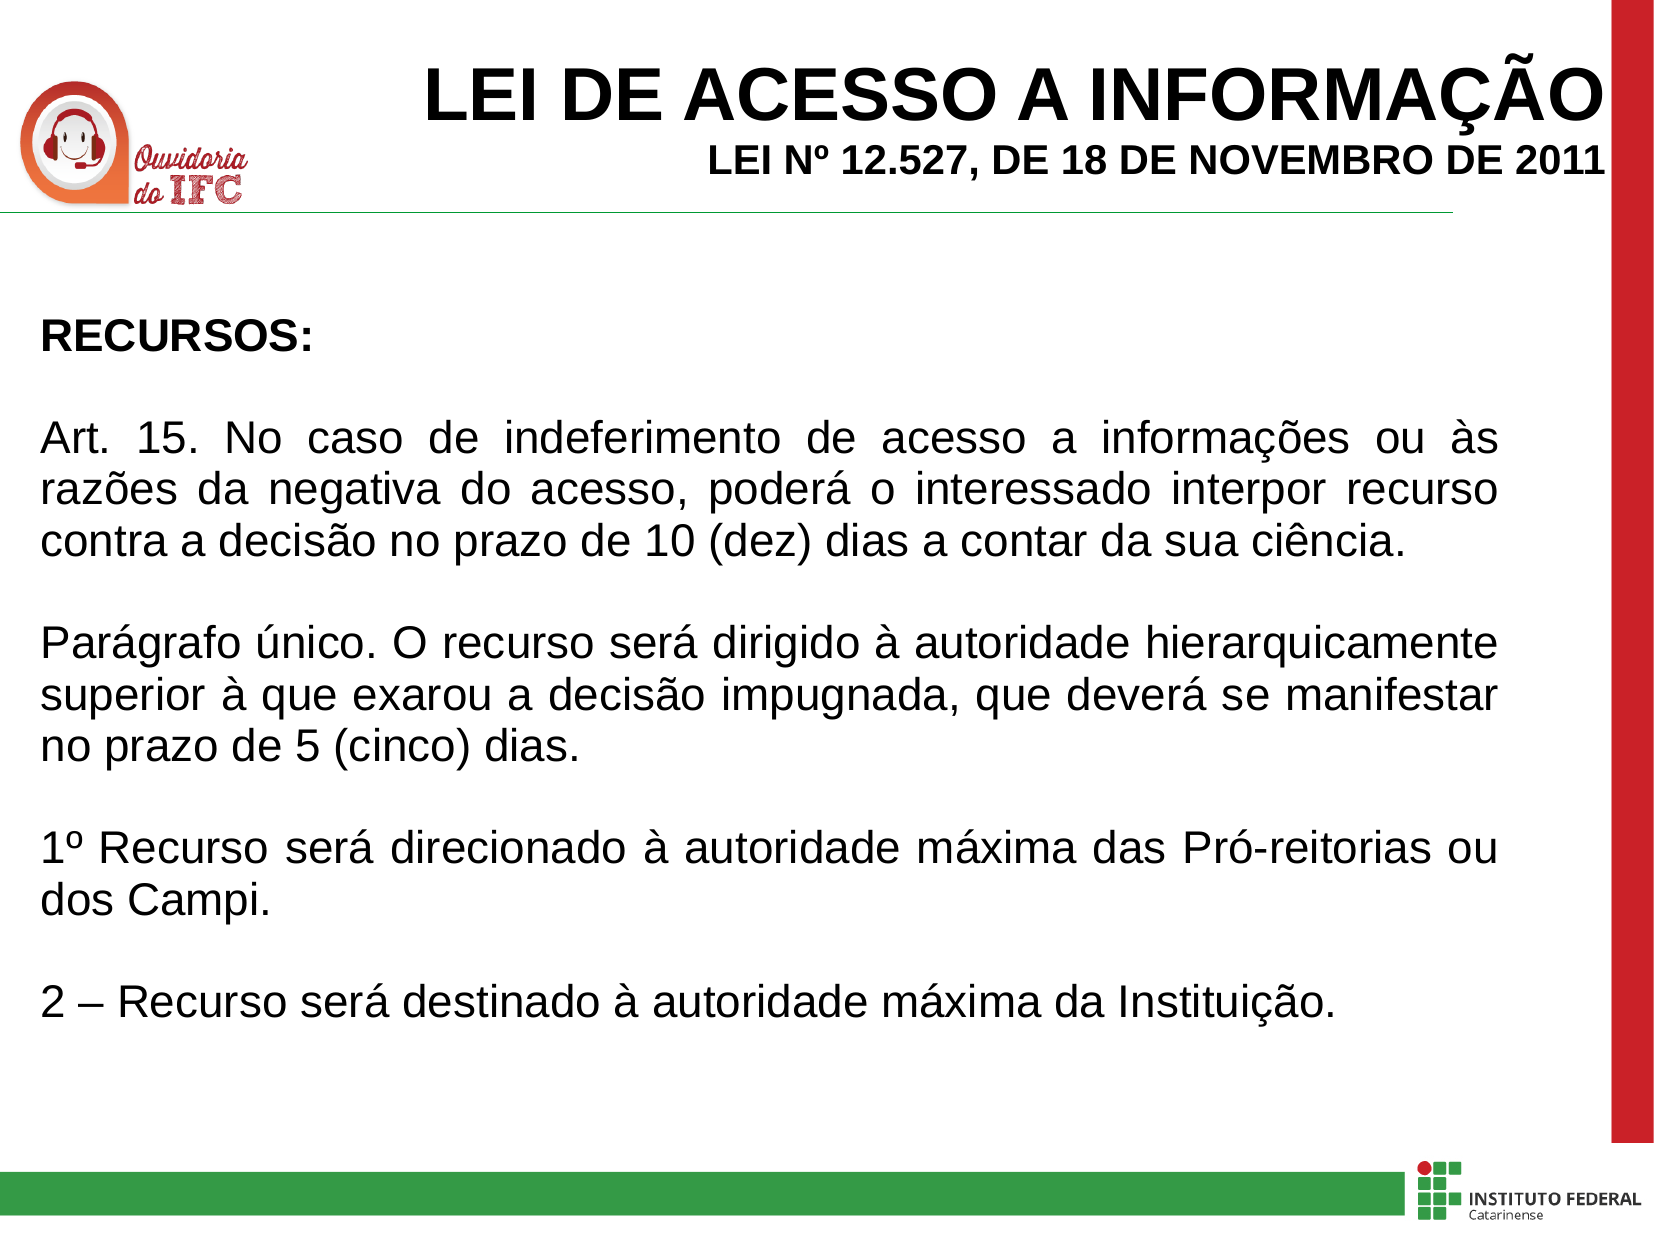

LEI DE ACESSO A INFORMAÇÃO
LEI Nº 12.527, DE 18 DE NOVEMBRO DE 2011
#
RECURSOS:
Art. 15. No caso de indeferimento de acesso a informações ou às razões da negativa do acesso, poderá o interessado interpor recurso contra a decisão no prazo de 10 (dez) dias a contar da sua ciência.
Parágrafo único. O recurso será dirigido à autoridade hierarquicamente superior à que exarou a decisão impugnada, que deverá se manifestar no prazo de 5 (cinco) dias.
1º Recurso será direcionado à autoridade máxima das Pró-reitorias ou dos Campi.
2 – Recurso será destinado à autoridade máxima da Instituição.